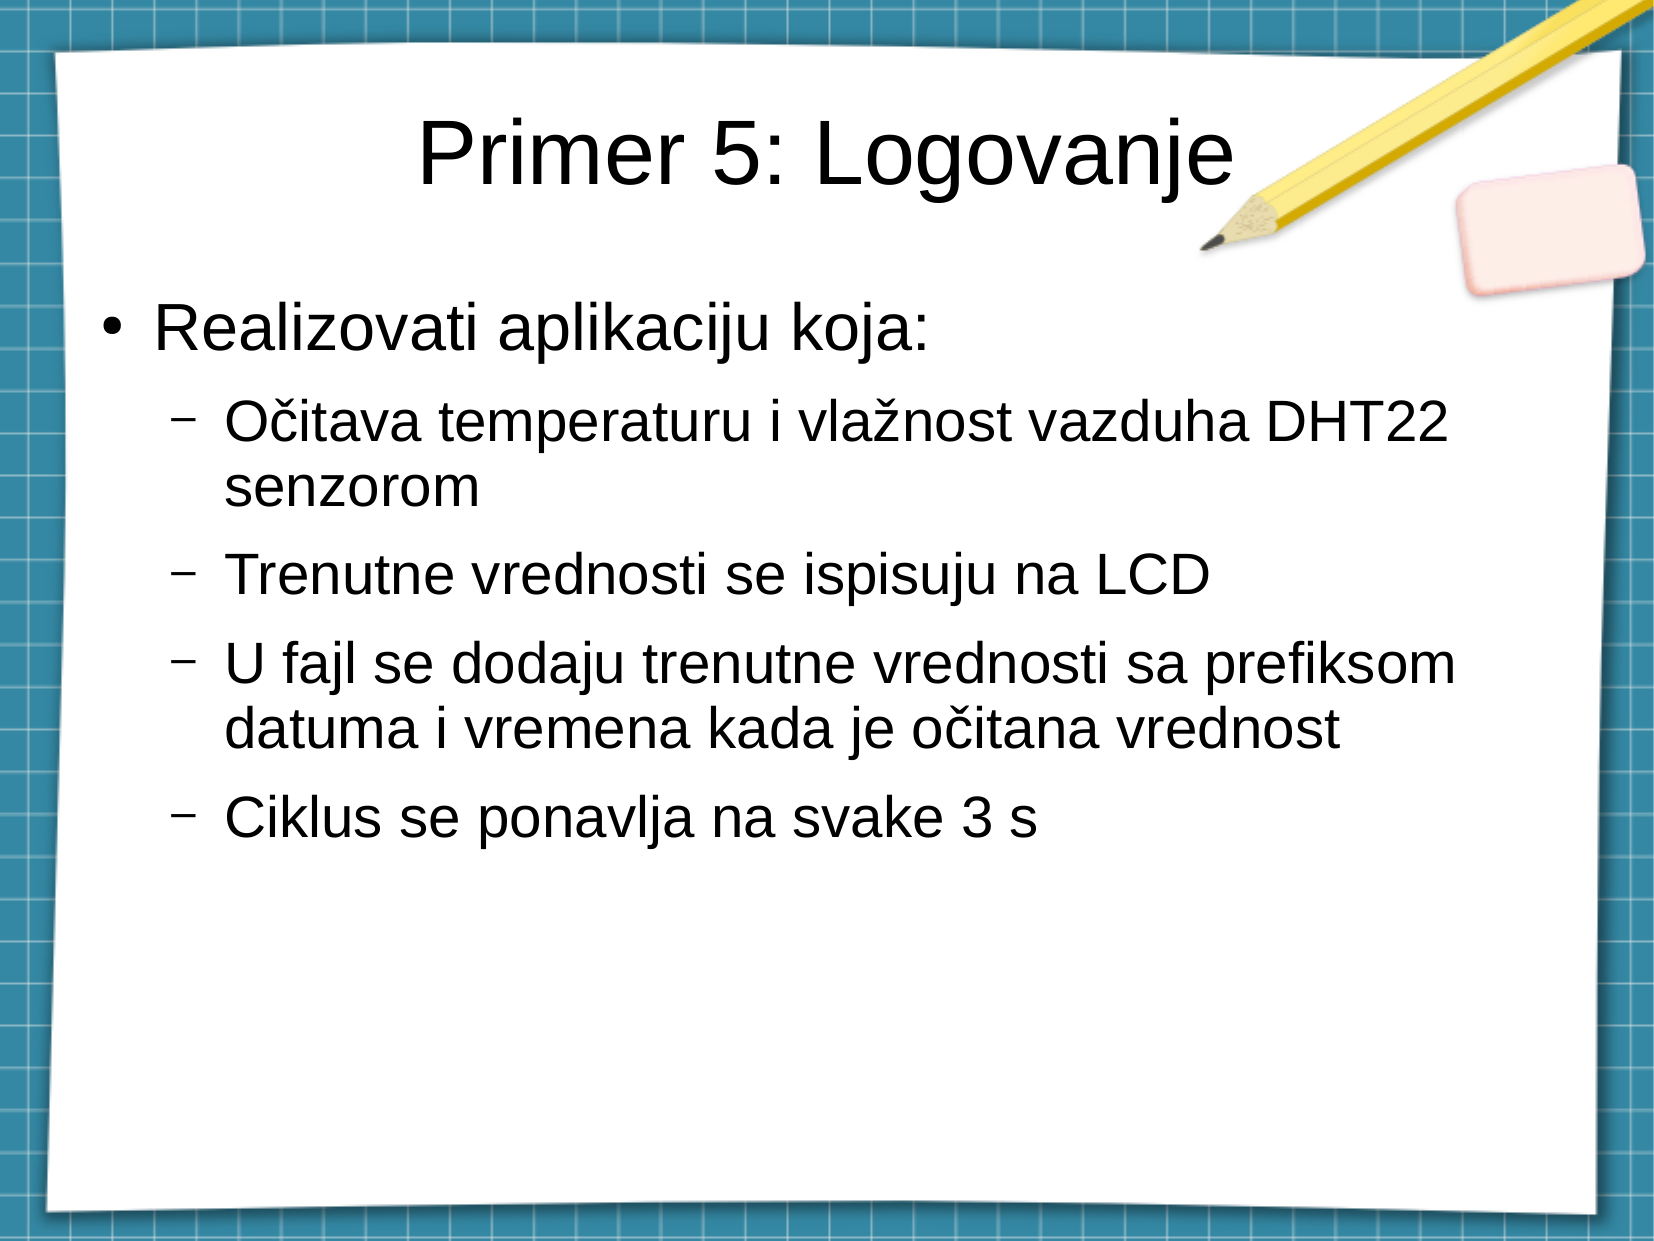

# Primer 5: Logovanje
Realizovati aplikaciju koja:
Očitava temperaturu i vlažnost vazduha DHT22 senzorom
Trenutne vrednosti se ispisuju na LCD
U fajl se dodaju trenutne vrednosti sa prefiksom datuma i vremena kada je očitana vrednost
Ciklus se ponavlja na svake 3 s